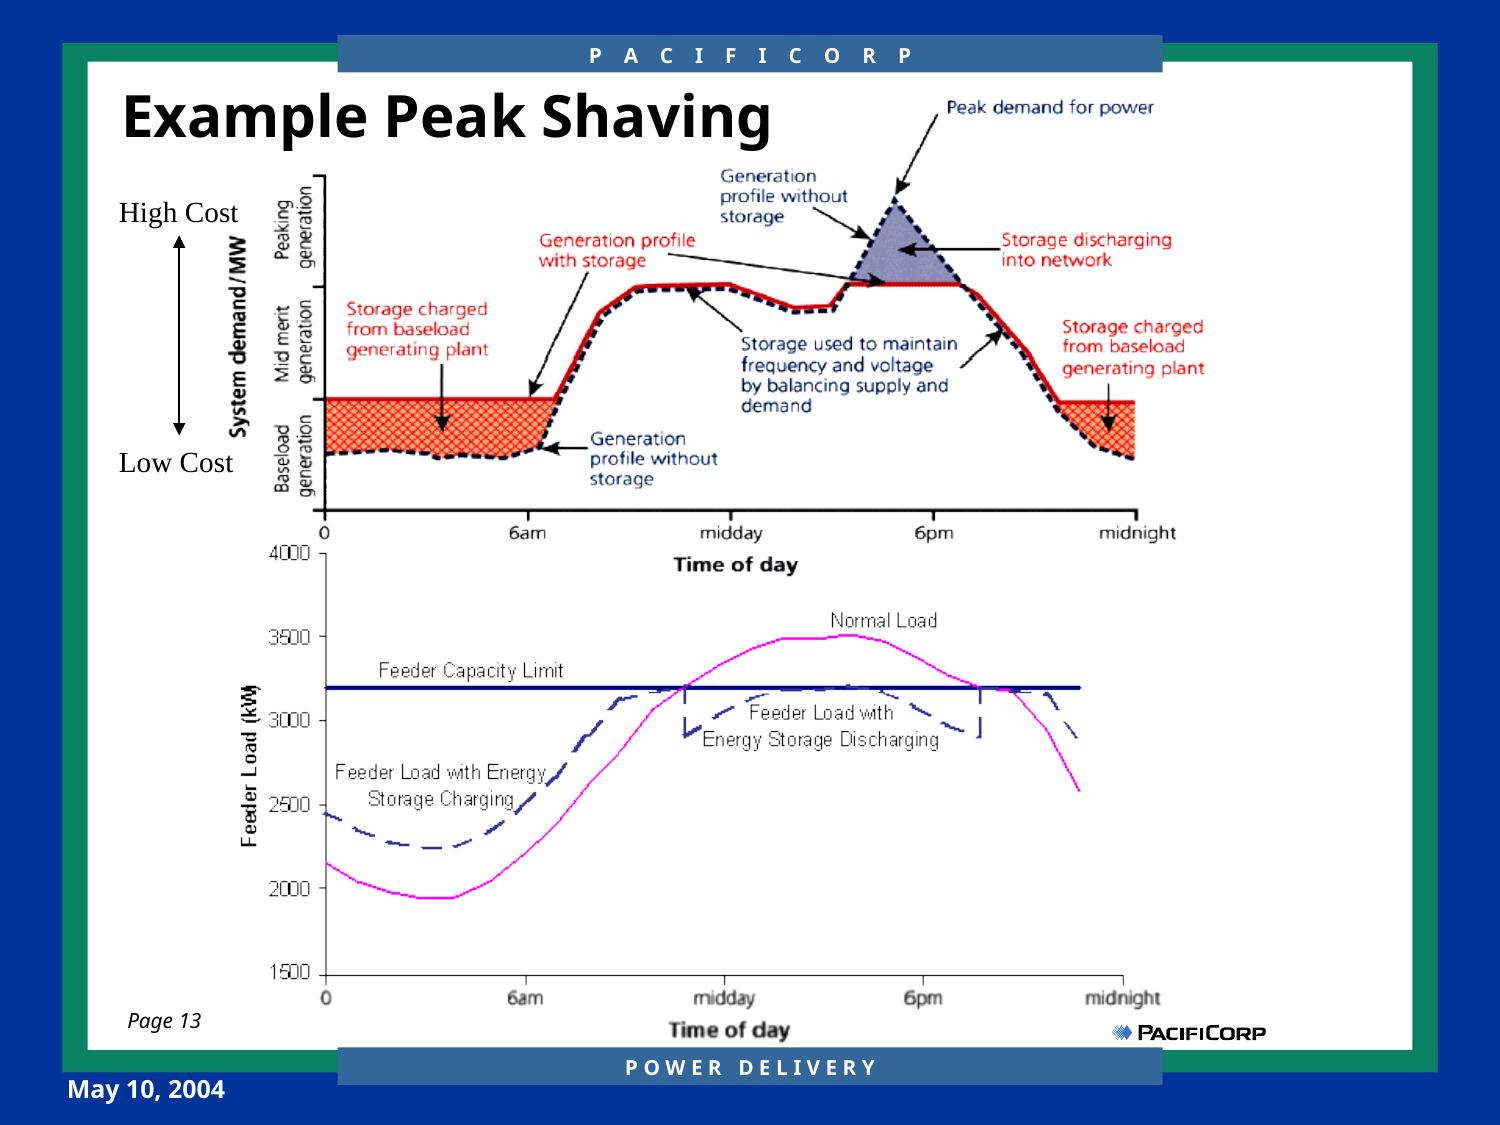

# Example Peak Shaving
High Cost
Low Cost
13